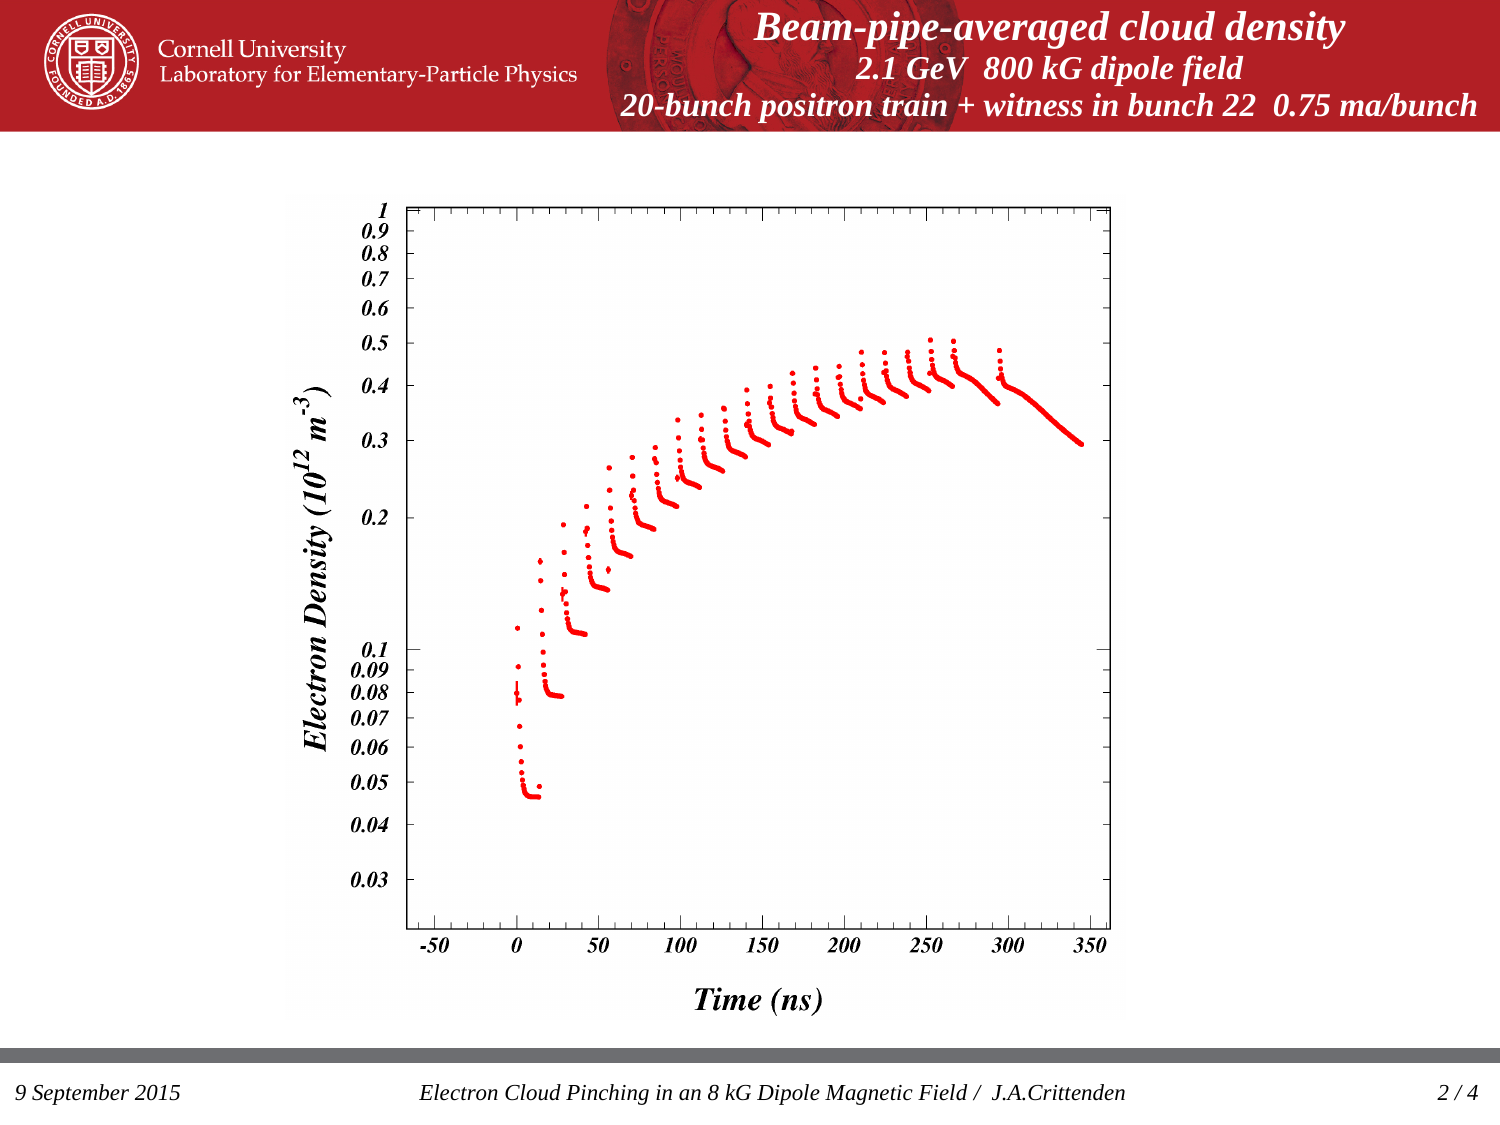

# Beam-pipe-averaged cloud density 2.1 GeV 800 kG dipole field 20-bunch positron train + witness in bunch 22 0.75 ma/bunch